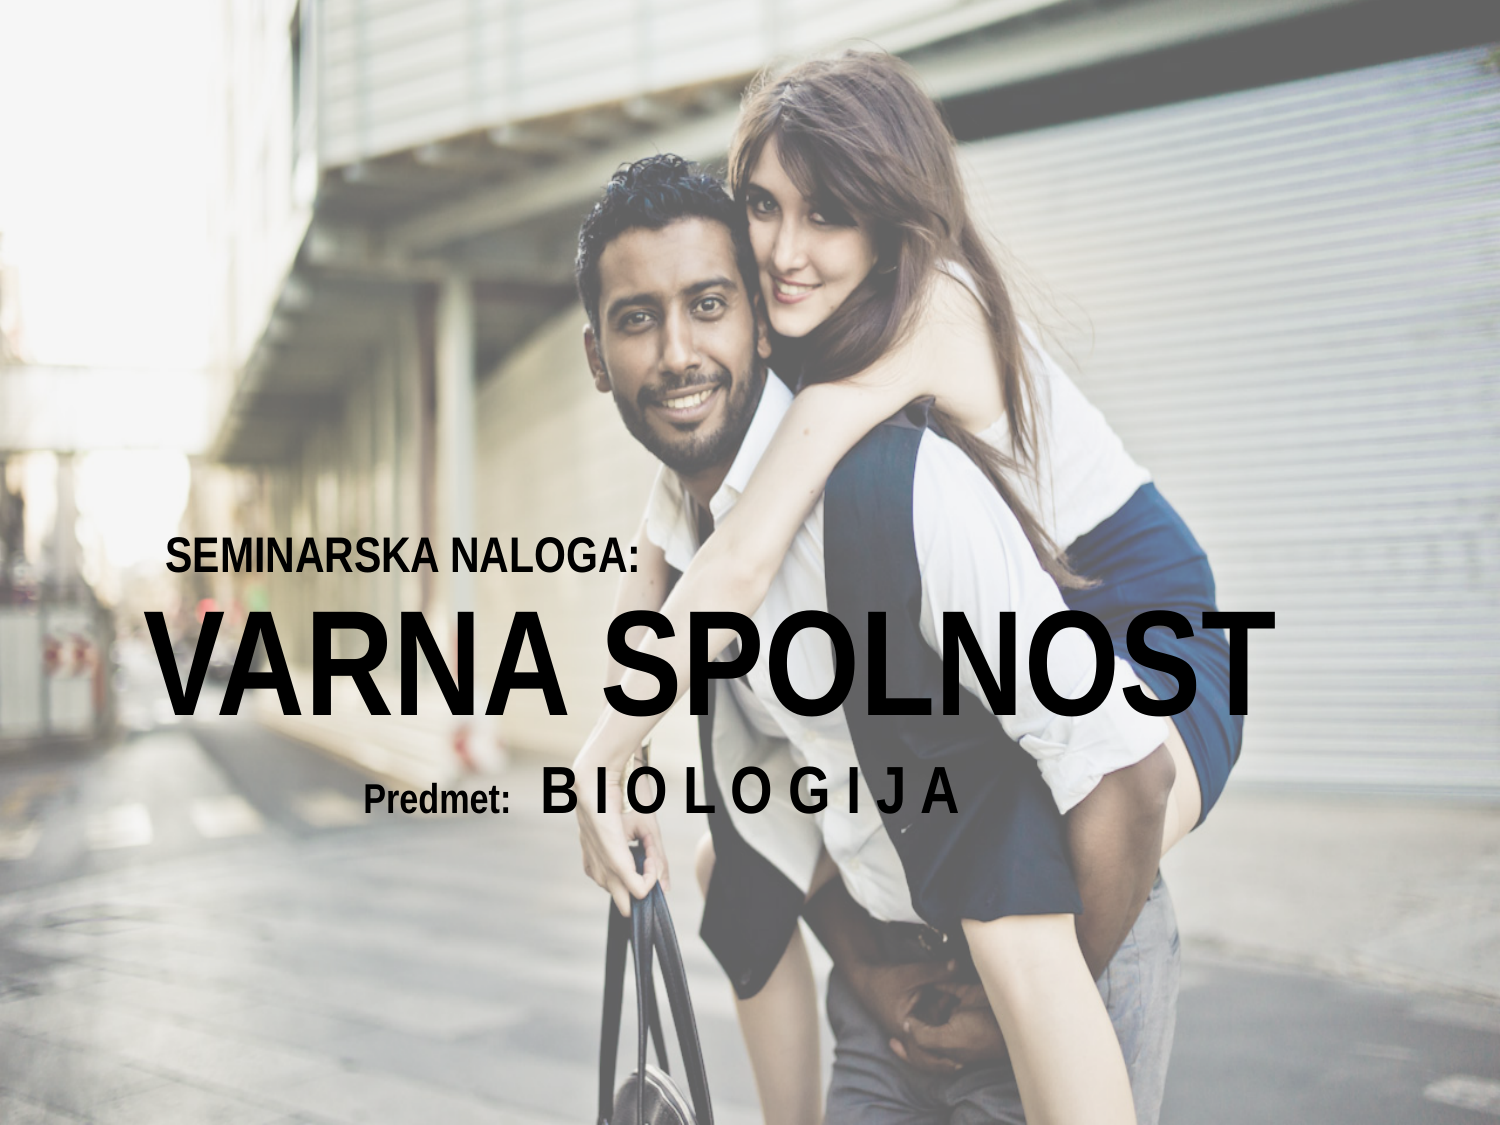

SEMINARSKA NALOGA:
VARNA SPOLNOST
Predmet: B I O L O G I J A